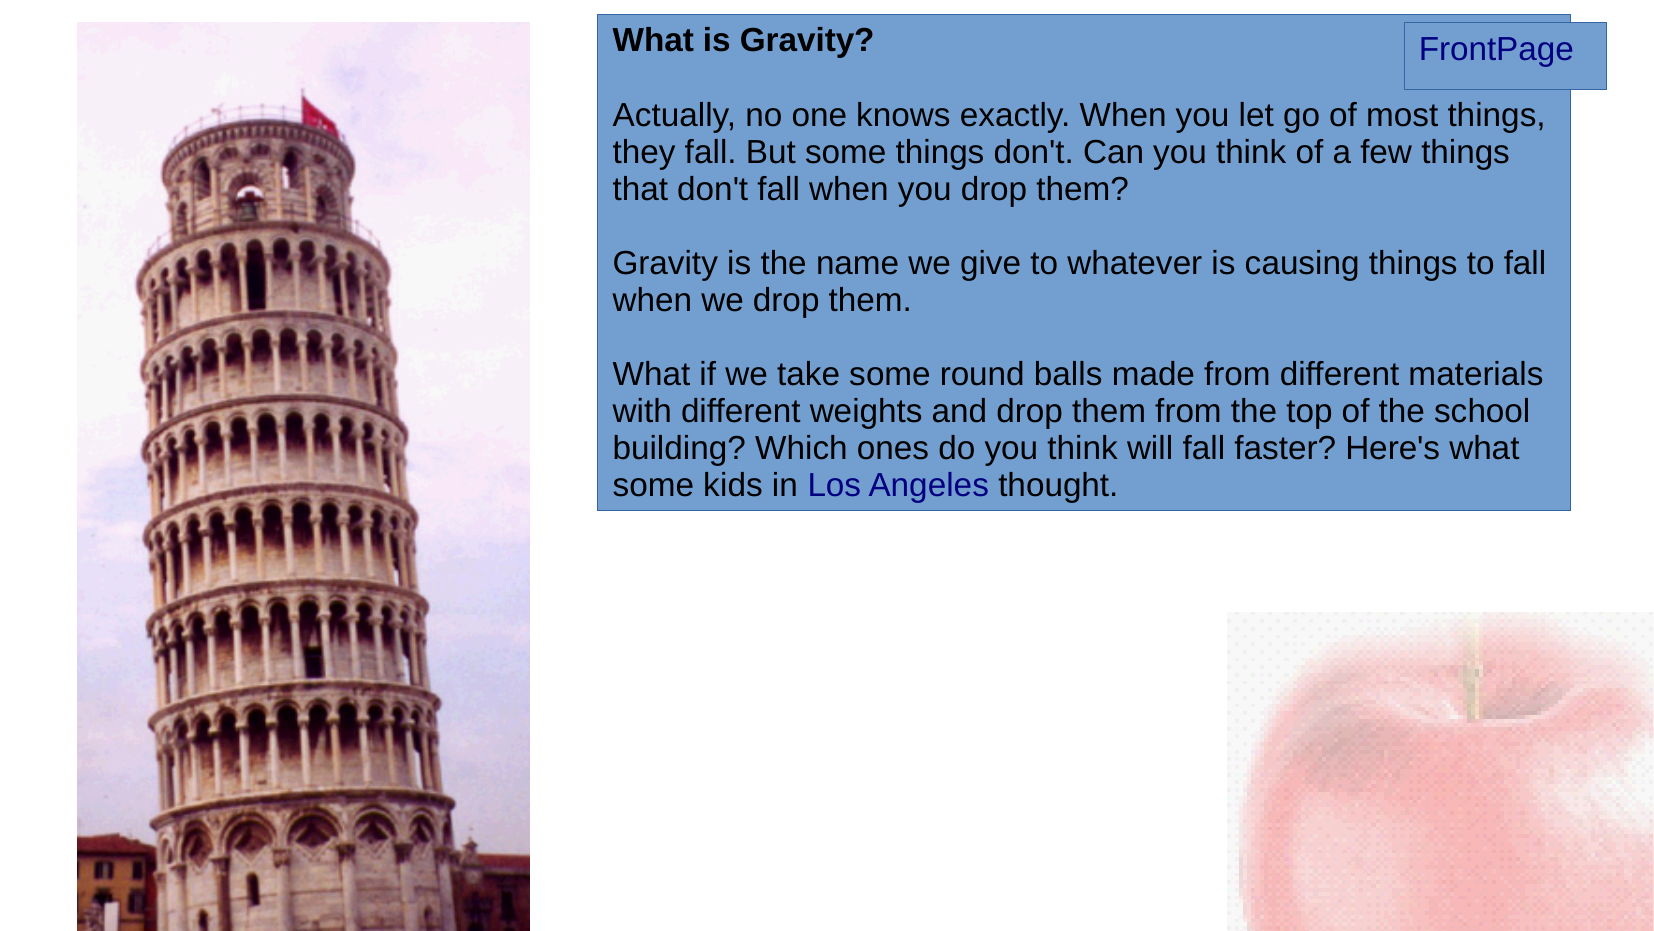

What is Gravity?
Actually, no one knows exactly. When you let go of most things, they fall. But some things don't. Can you think of a few things that don't fall when you drop them?
Gravity is the name we give to whatever is causing things to fall when we drop them.
What if we take some round balls made from different materials with different weights and drop them from the top of the school building? Which ones do you think will fall faster? Here's what some kids in Los Angeles thought.
FrontPage
Why did the girl suggest dropping a heavy ball and a light one together? Look closer -> Next page